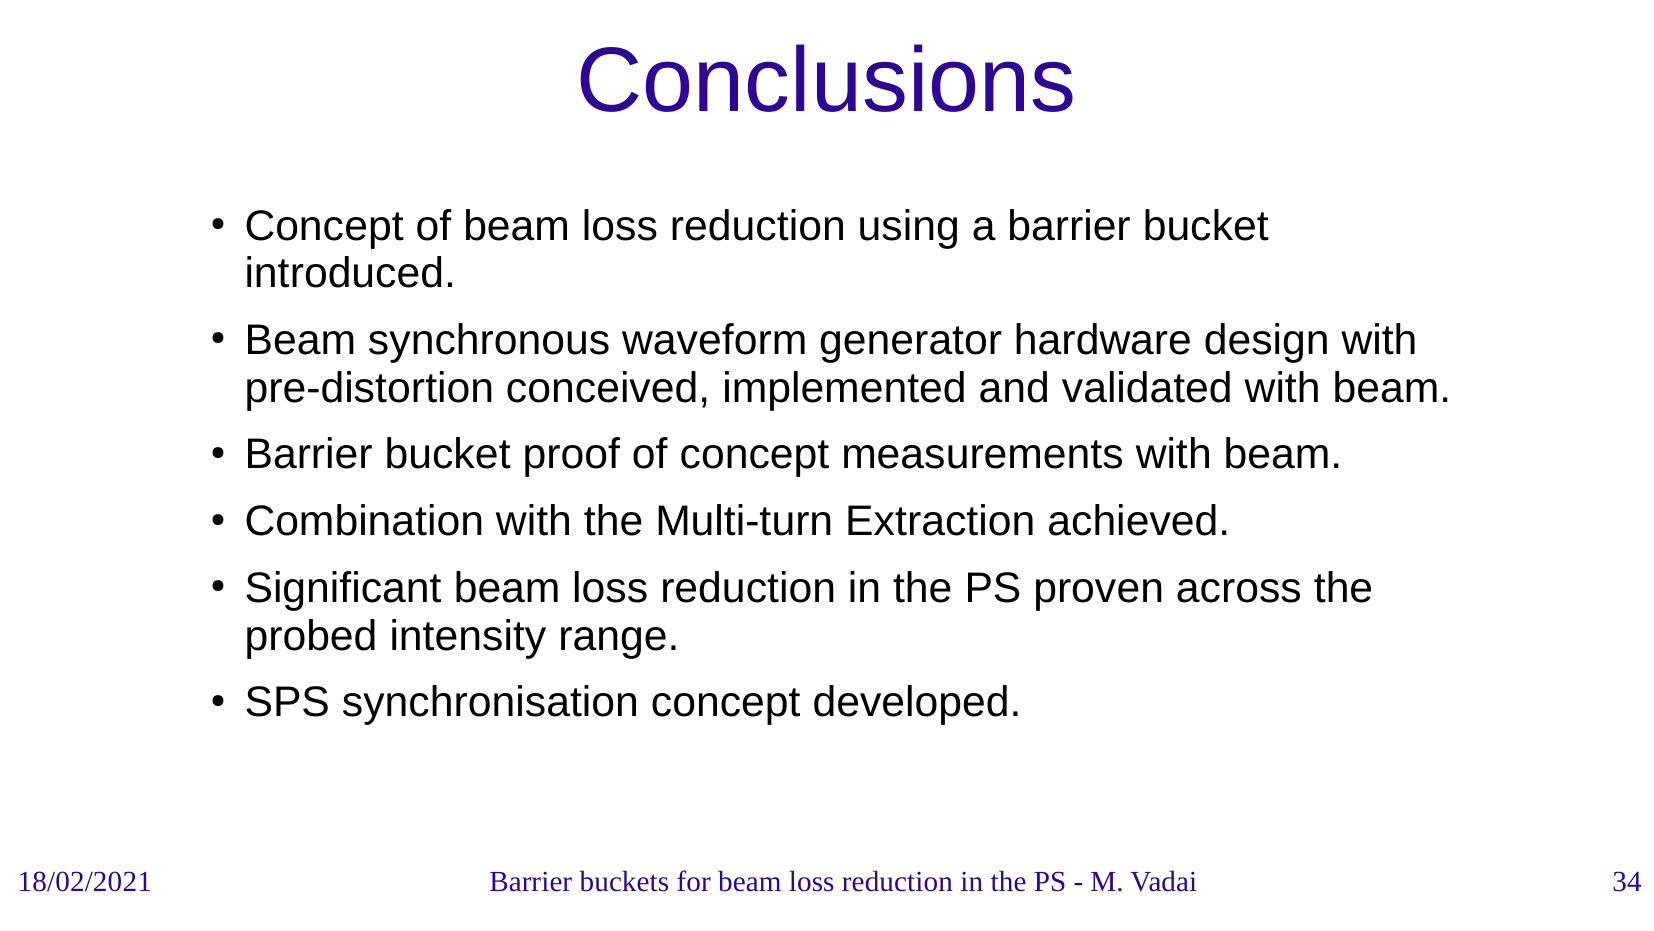

# Conclusions
Concept of beam loss reduction using a barrier bucket introduced.
Beam synchronous waveform generator hardware design with pre-distortion conceived, implemented and validated with beam.
Barrier bucket proof of concept measurements with beam.
Combination with the Multi-turn Extraction achieved.
Significant beam loss reduction in the PS proven across the probed intensity range.
SPS synchronisation concept developed.
18/02/2021
Barrier buckets for beam loss reduction in the PS - M. Vadai
34